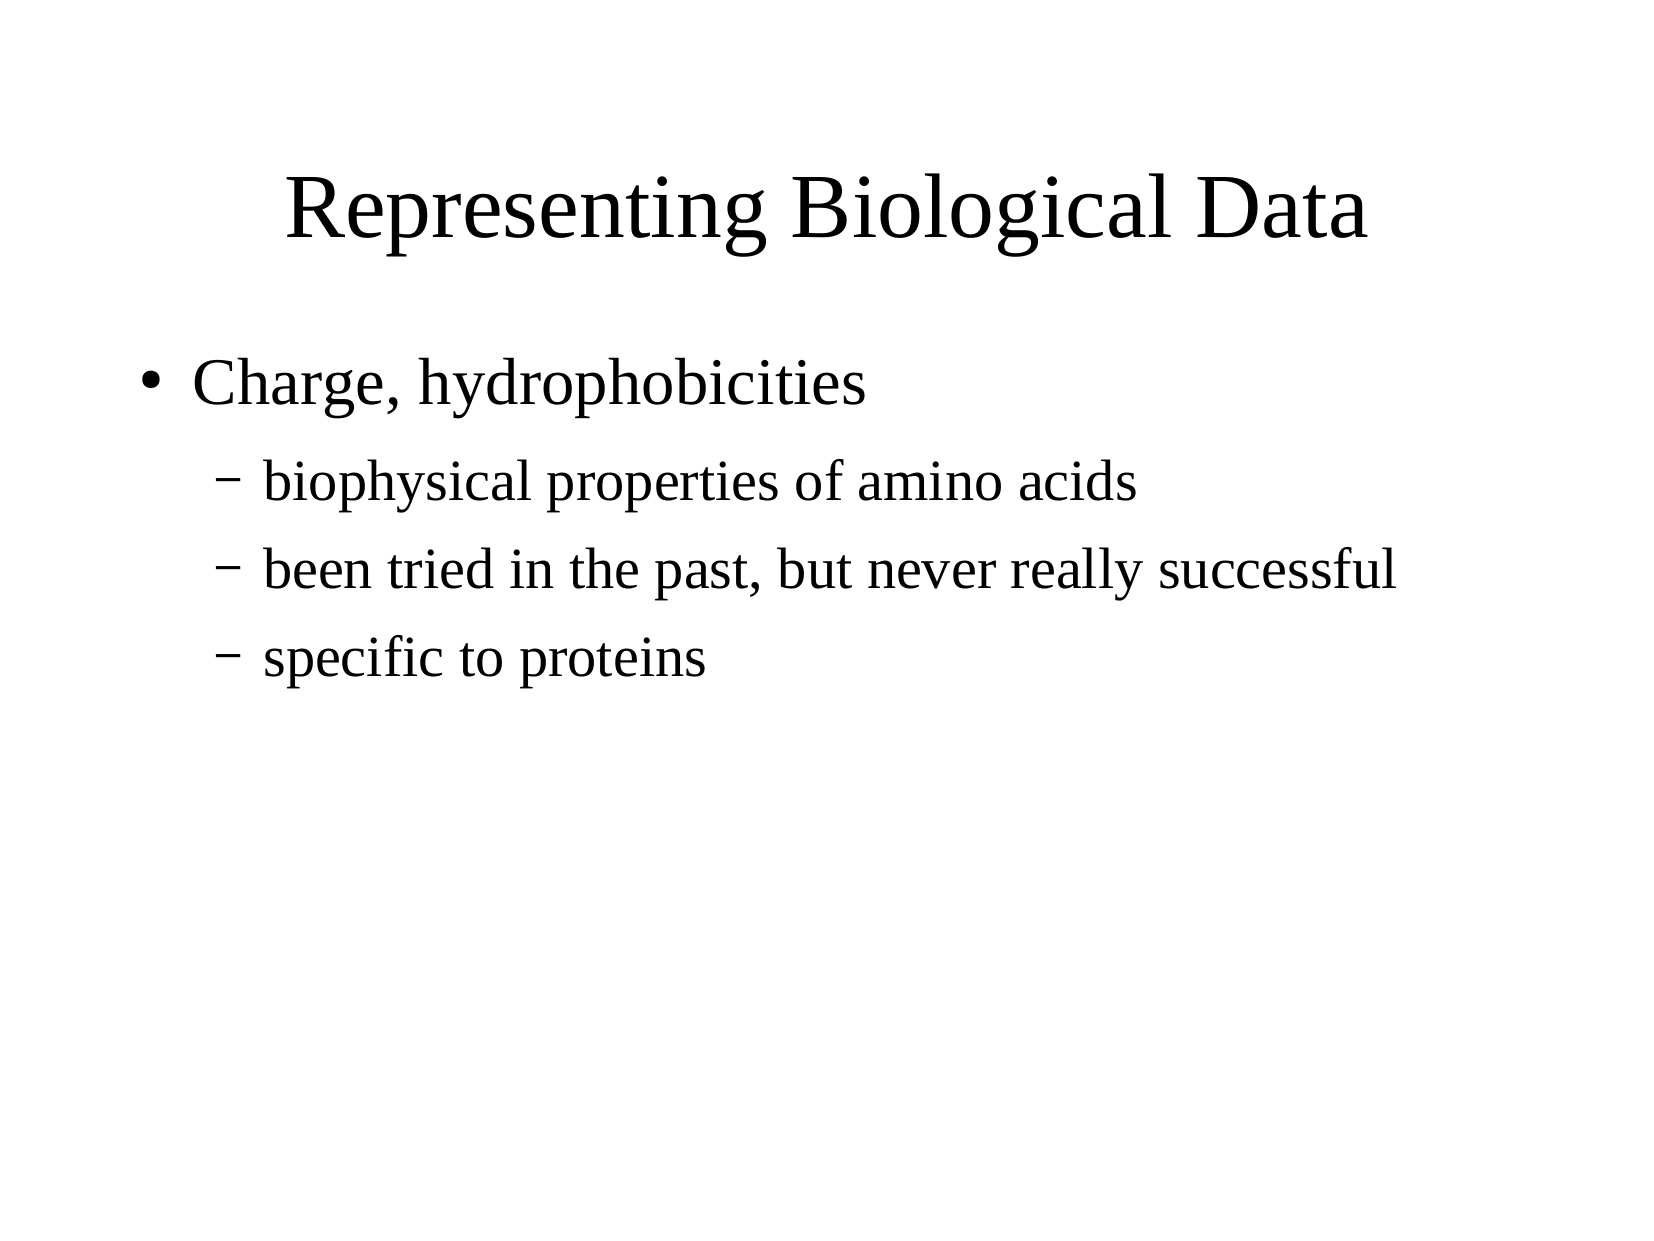

# Representing Biological Data
Charge, hydrophobicities
biophysical properties of amino acids
been tried in the past, but never really successful
specific to proteins